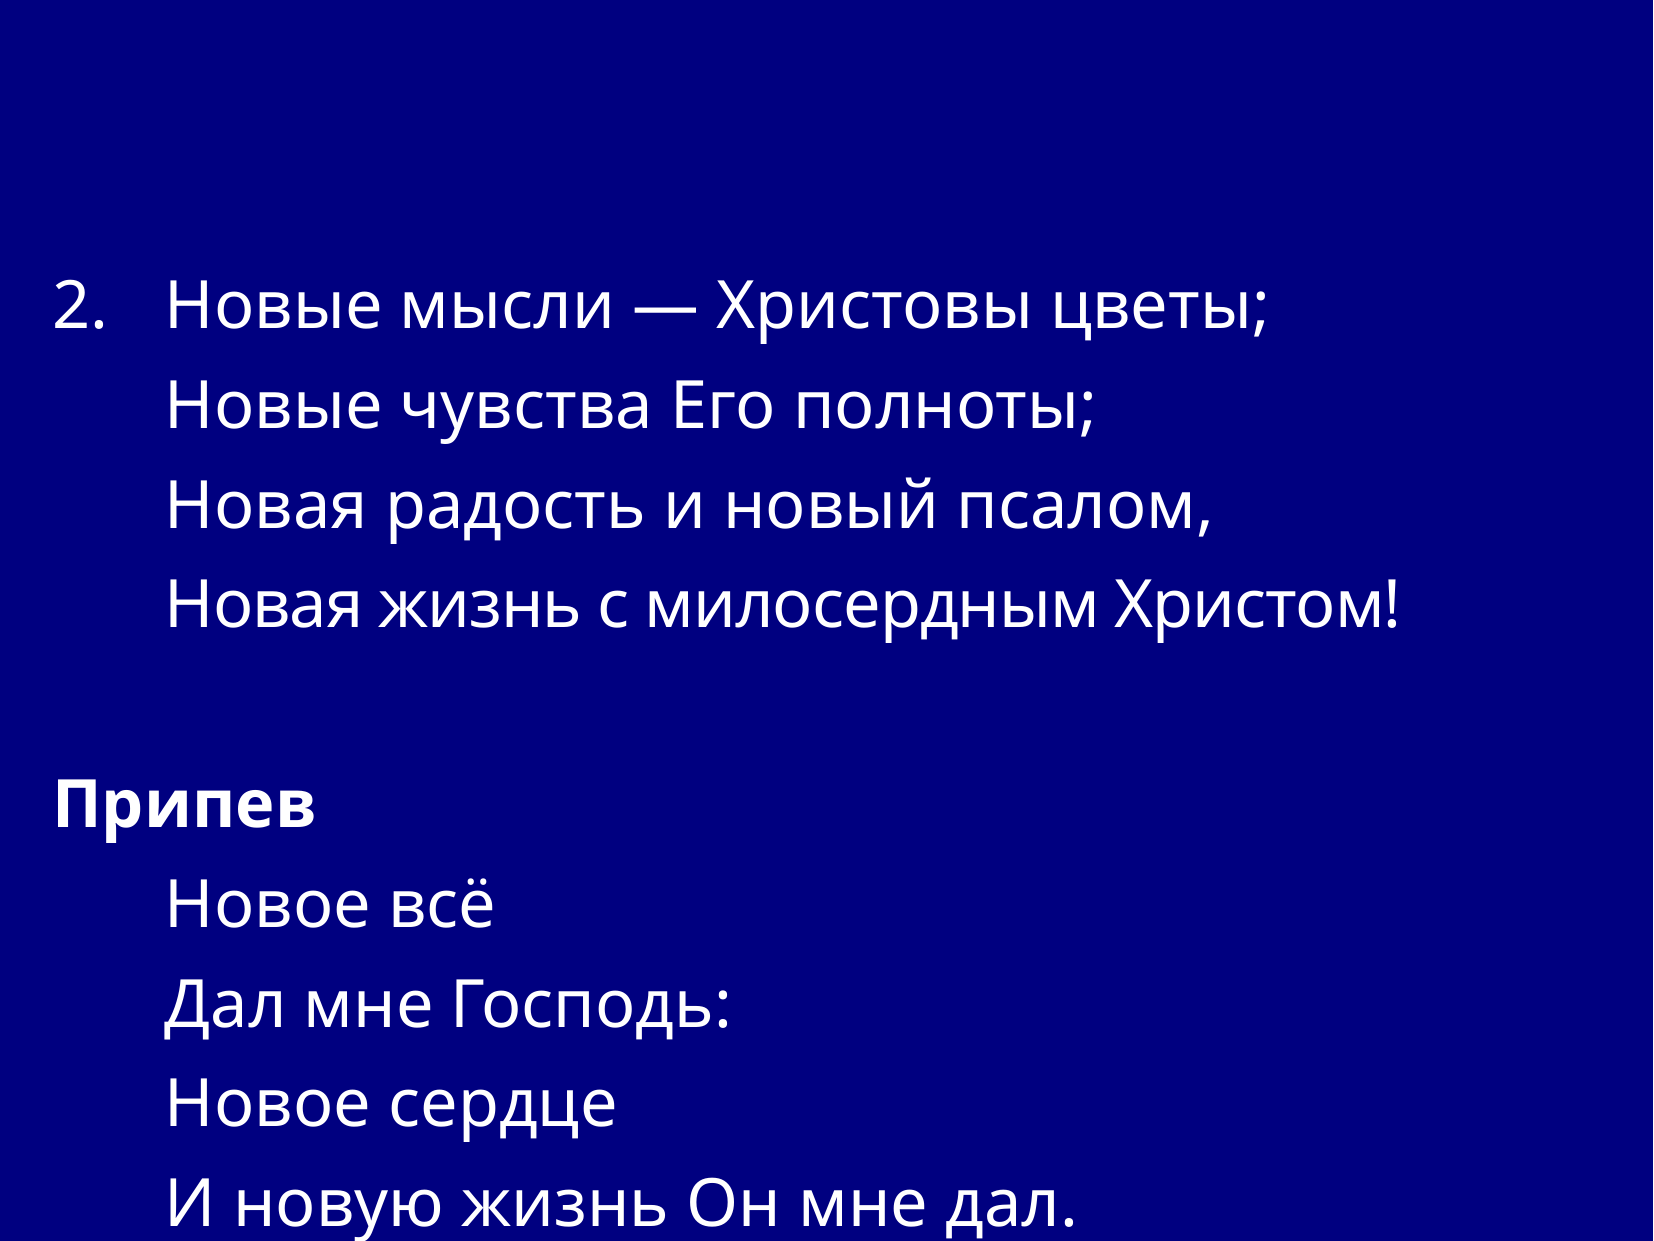

2.	Новые мысли — Христовы цветы;
	Новые чувства Его полноты;
	Новая радость и новый псалом,
	Новая жизнь с милосердным Христом!
Припев
	Новое всё
	Дал мне Господь:
	Новое сердце
	И новую жизнь Он мне дал.